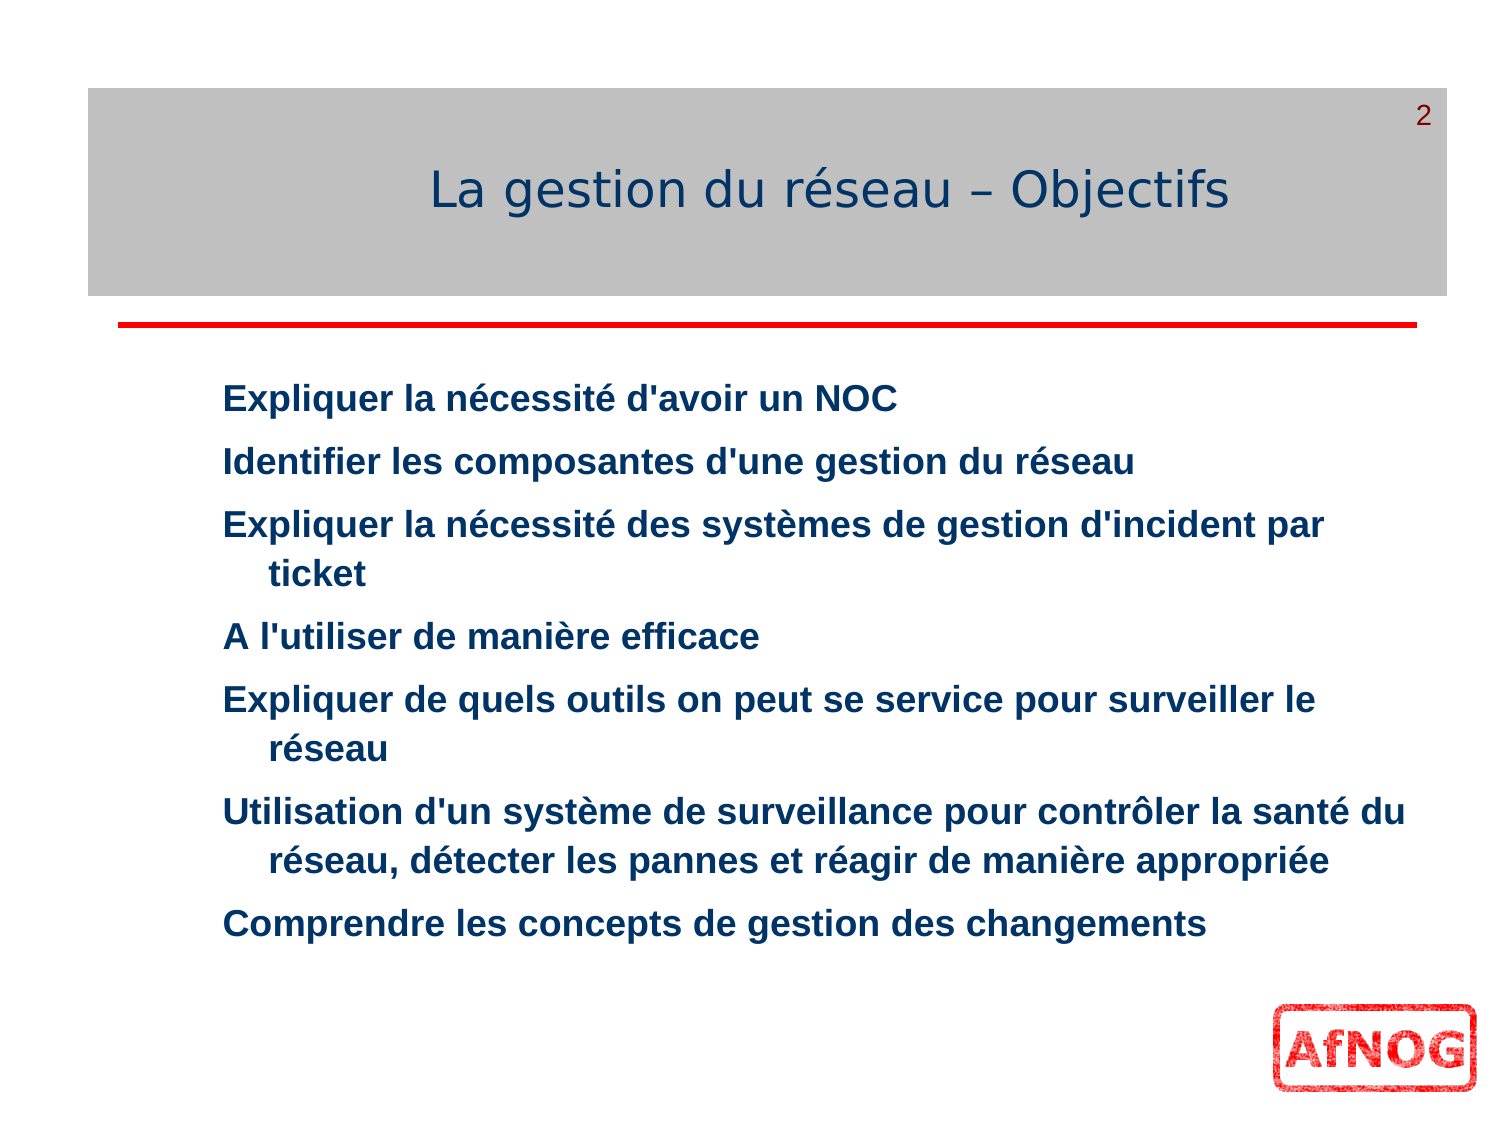

# La gestion du réseau – Objectifs
Expliquer la nécessité d'avoir un NOC
Identifier les composantes d'une gestion du réseau
Expliquer la nécessité des systèmes de gestion d'incident par ticket
A l'utiliser de manière efficace
Expliquer de quels outils on peut se service pour surveiller le réseau
Utilisation d'un système de surveillance pour contrôler la santé du réseau, détecter les pannes et réagir de manière appropriée
Comprendre les concepts de gestion des changements